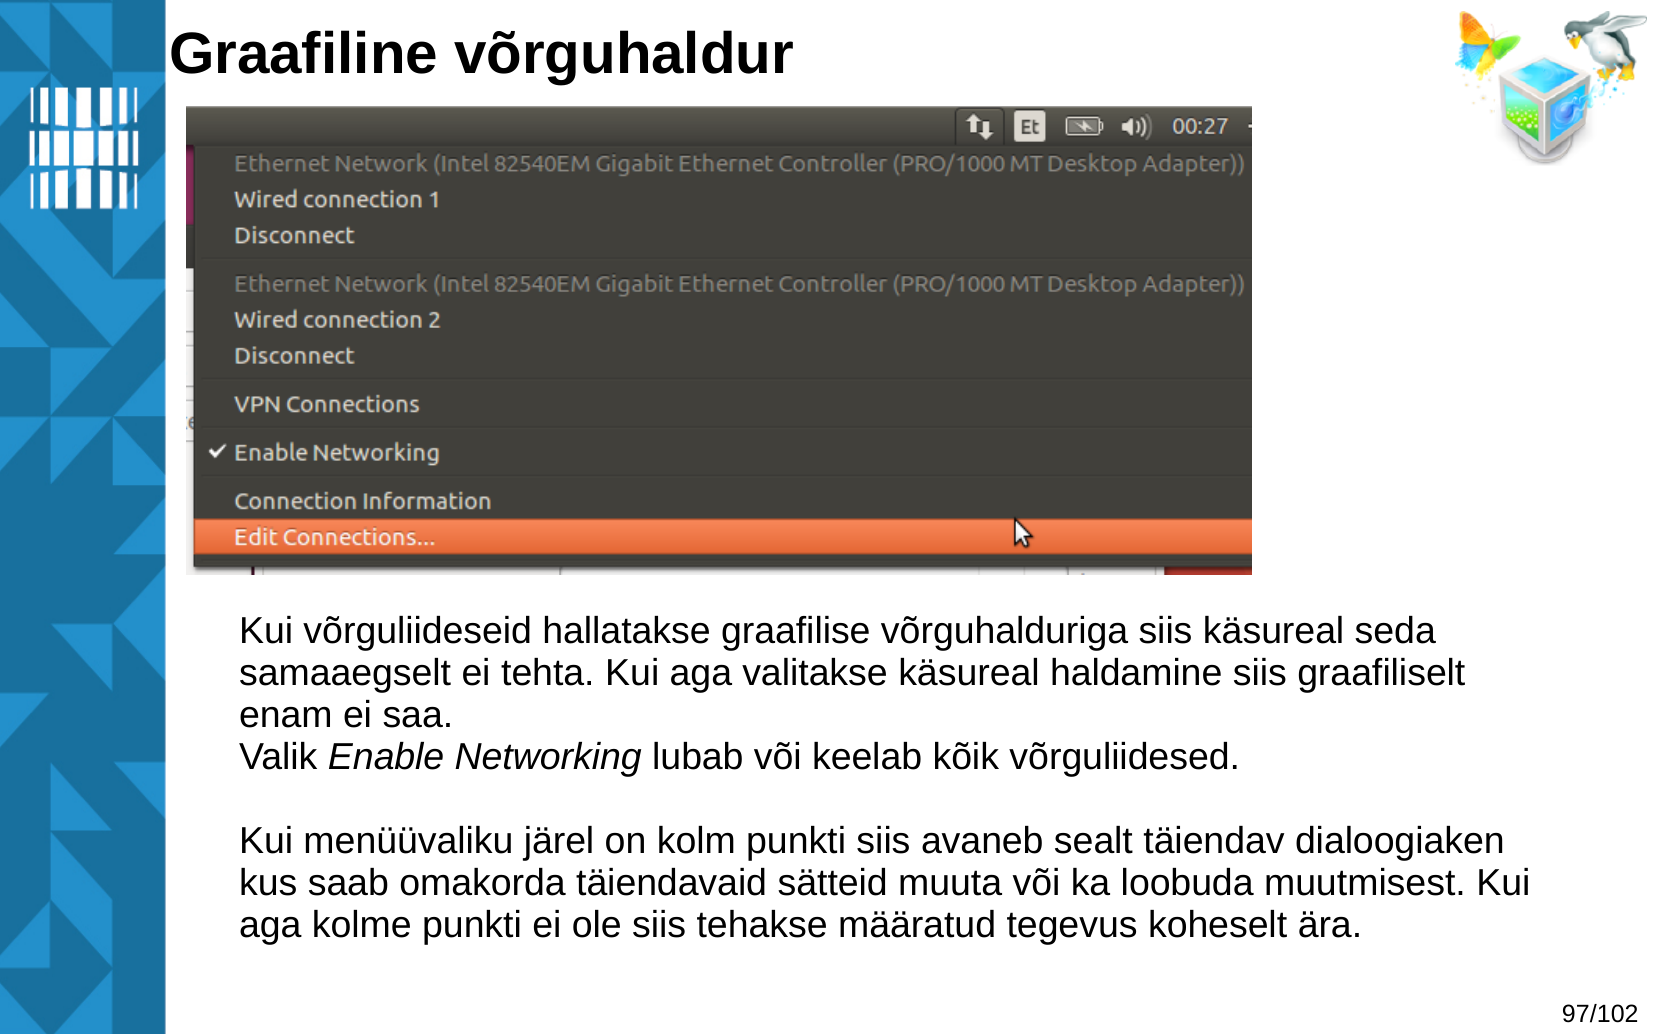

# Graafiline võrguhaldur
Kui võrguliideseid hallatakse graafilise võrguhalduriga siis käsureal seda samaaegselt ei tehta. Kui aga valitakse käsureal haldamine siis graafiliselt enam ei saa.
Valik Enable Networking lubab või keelab kõik võrguliidesed.
Kui menüüvaliku järel on kolm punkti siis avaneb sealt täiendav dialoogiaken kus saab omakorda täiendavaid sätteid muuta või ka loobuda muutmisest. Kui aga kolme punkti ei ole siis tehakse määratud tegevus koheselt ära.